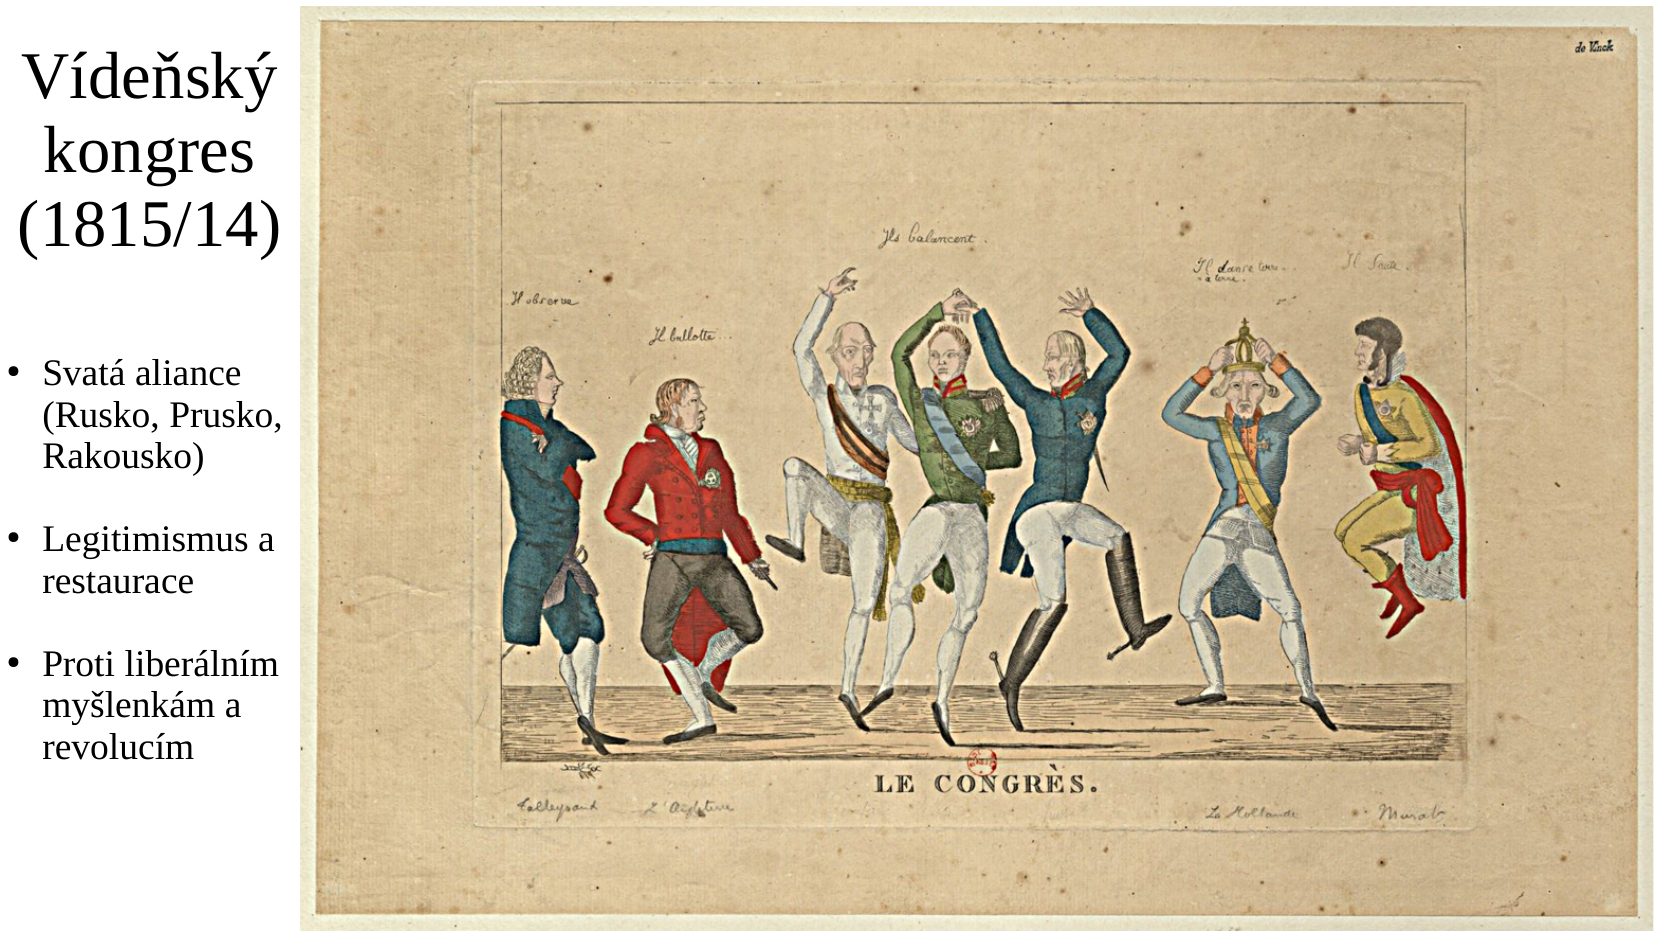

# Vídeňský kongres (1815/14)
Svatá aliance (Rusko, Prusko, Rakousko)
Legitimismus a restaurace
Proti liberálním myšlenkám a revolucím